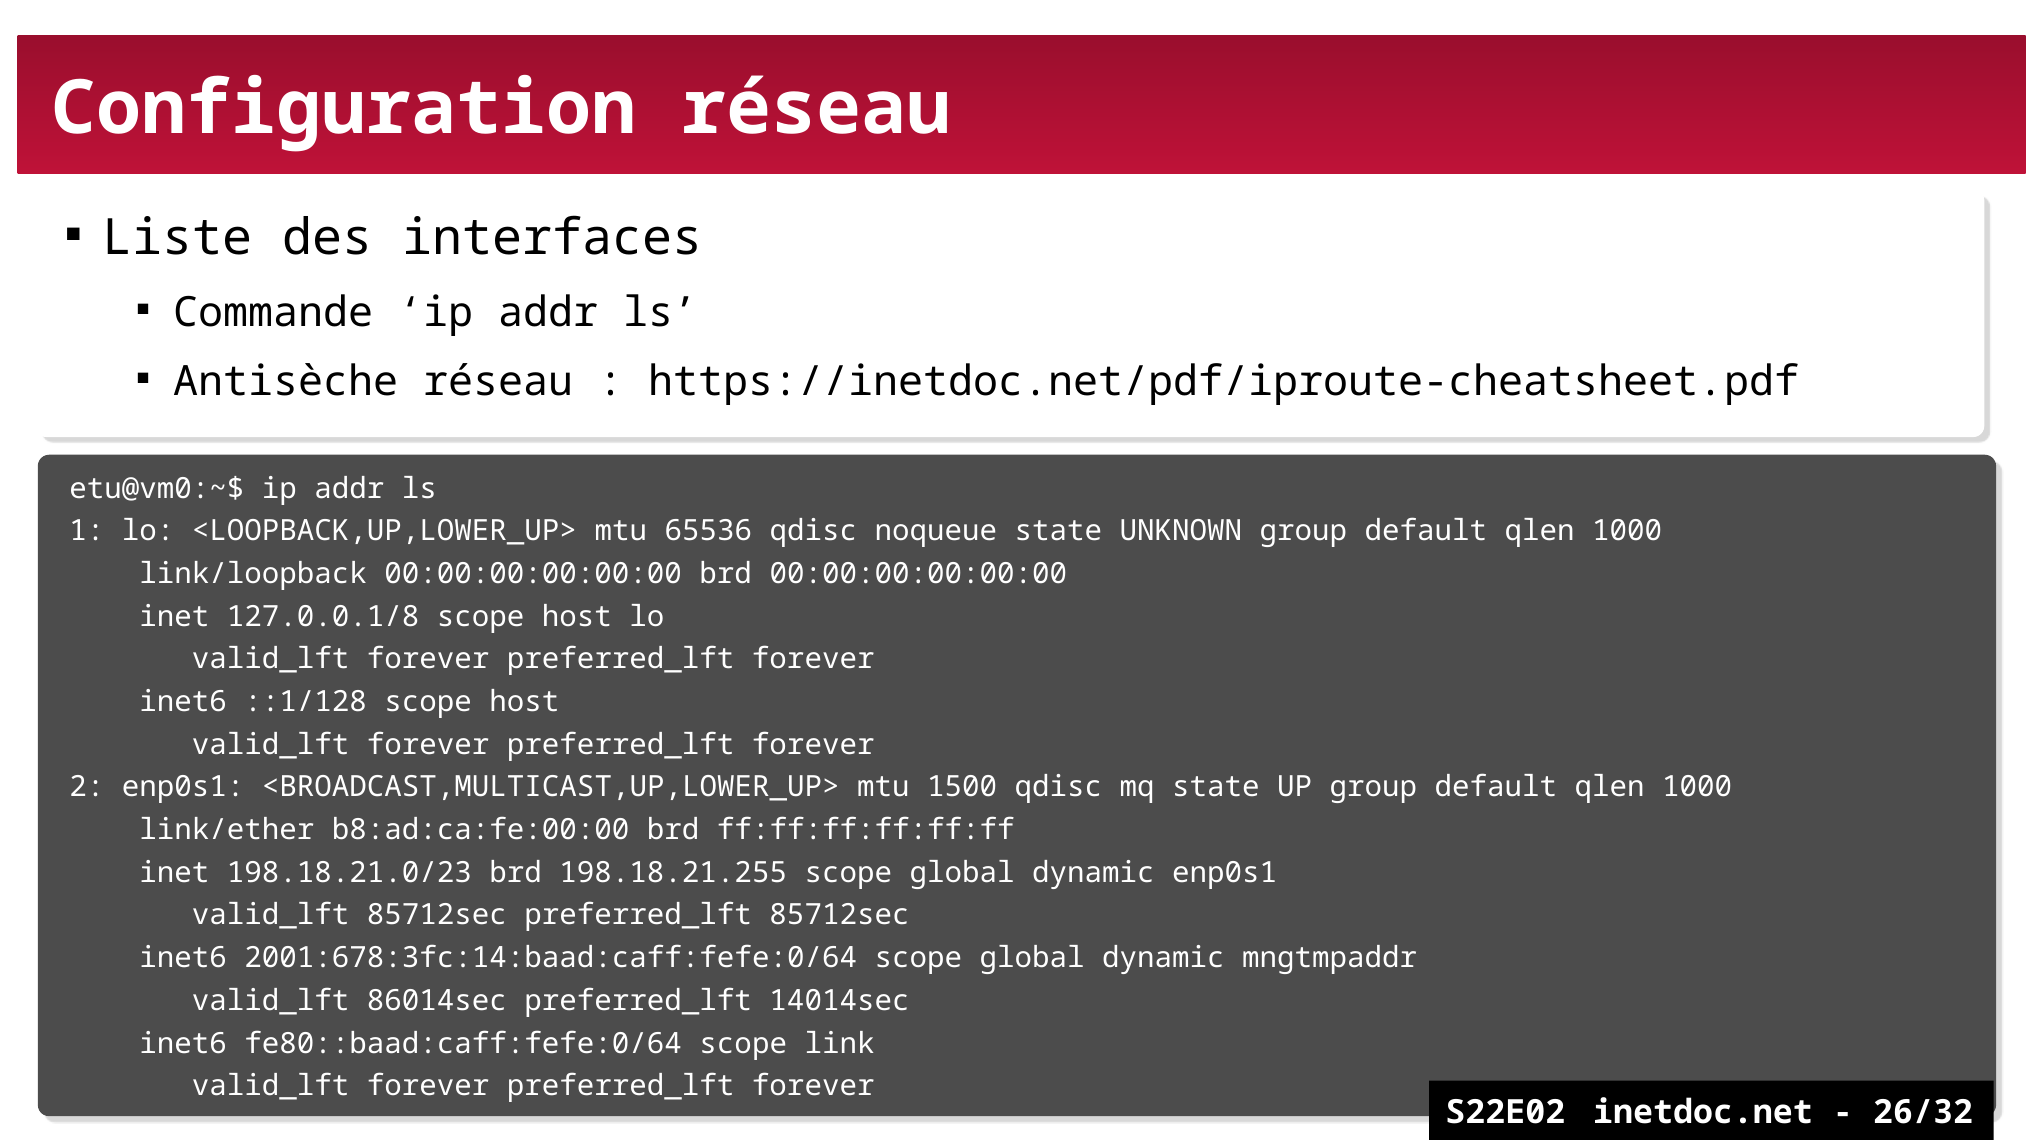

Configuration réseau
Liste des interfaces
Commande ‘ip addr ls’
Antisèche réseau : https://inetdoc.net/pdf/iproute-cheatsheet.pdf
etu@vm0:~$ ip addr ls
1: lo: <LOOPBACK,UP,LOWER_UP> mtu 65536 qdisc noqueue state UNKNOWN group default qlen 1000
 link/loopback 00:00:00:00:00:00 brd 00:00:00:00:00:00
 inet 127.0.0.1/8 scope host lo
 valid_lft forever preferred_lft forever
 inet6 ::1/128 scope host
 valid_lft forever preferred_lft forever
2: enp0s1: <BROADCAST,MULTICAST,UP,LOWER_UP> mtu 1500 qdisc mq state UP group default qlen 1000
 link/ether b8:ad:ca:fe:00:00 brd ff:ff:ff:ff:ff:ff
 inet 198.18.21.0/23 brd 198.18.21.255 scope global dynamic enp0s1
 valid_lft 85712sec preferred_lft 85712sec
 inet6 2001:678:3fc:14:baad:caff:fefe:0/64 scope global dynamic mngtmpaddr
 valid_lft 86014sec preferred_lft 14014sec
 inet6 fe80::baad:caff:fefe:0/64 scope link
 valid_lft forever preferred_lft forever
S22E02	inetdoc.net - /32